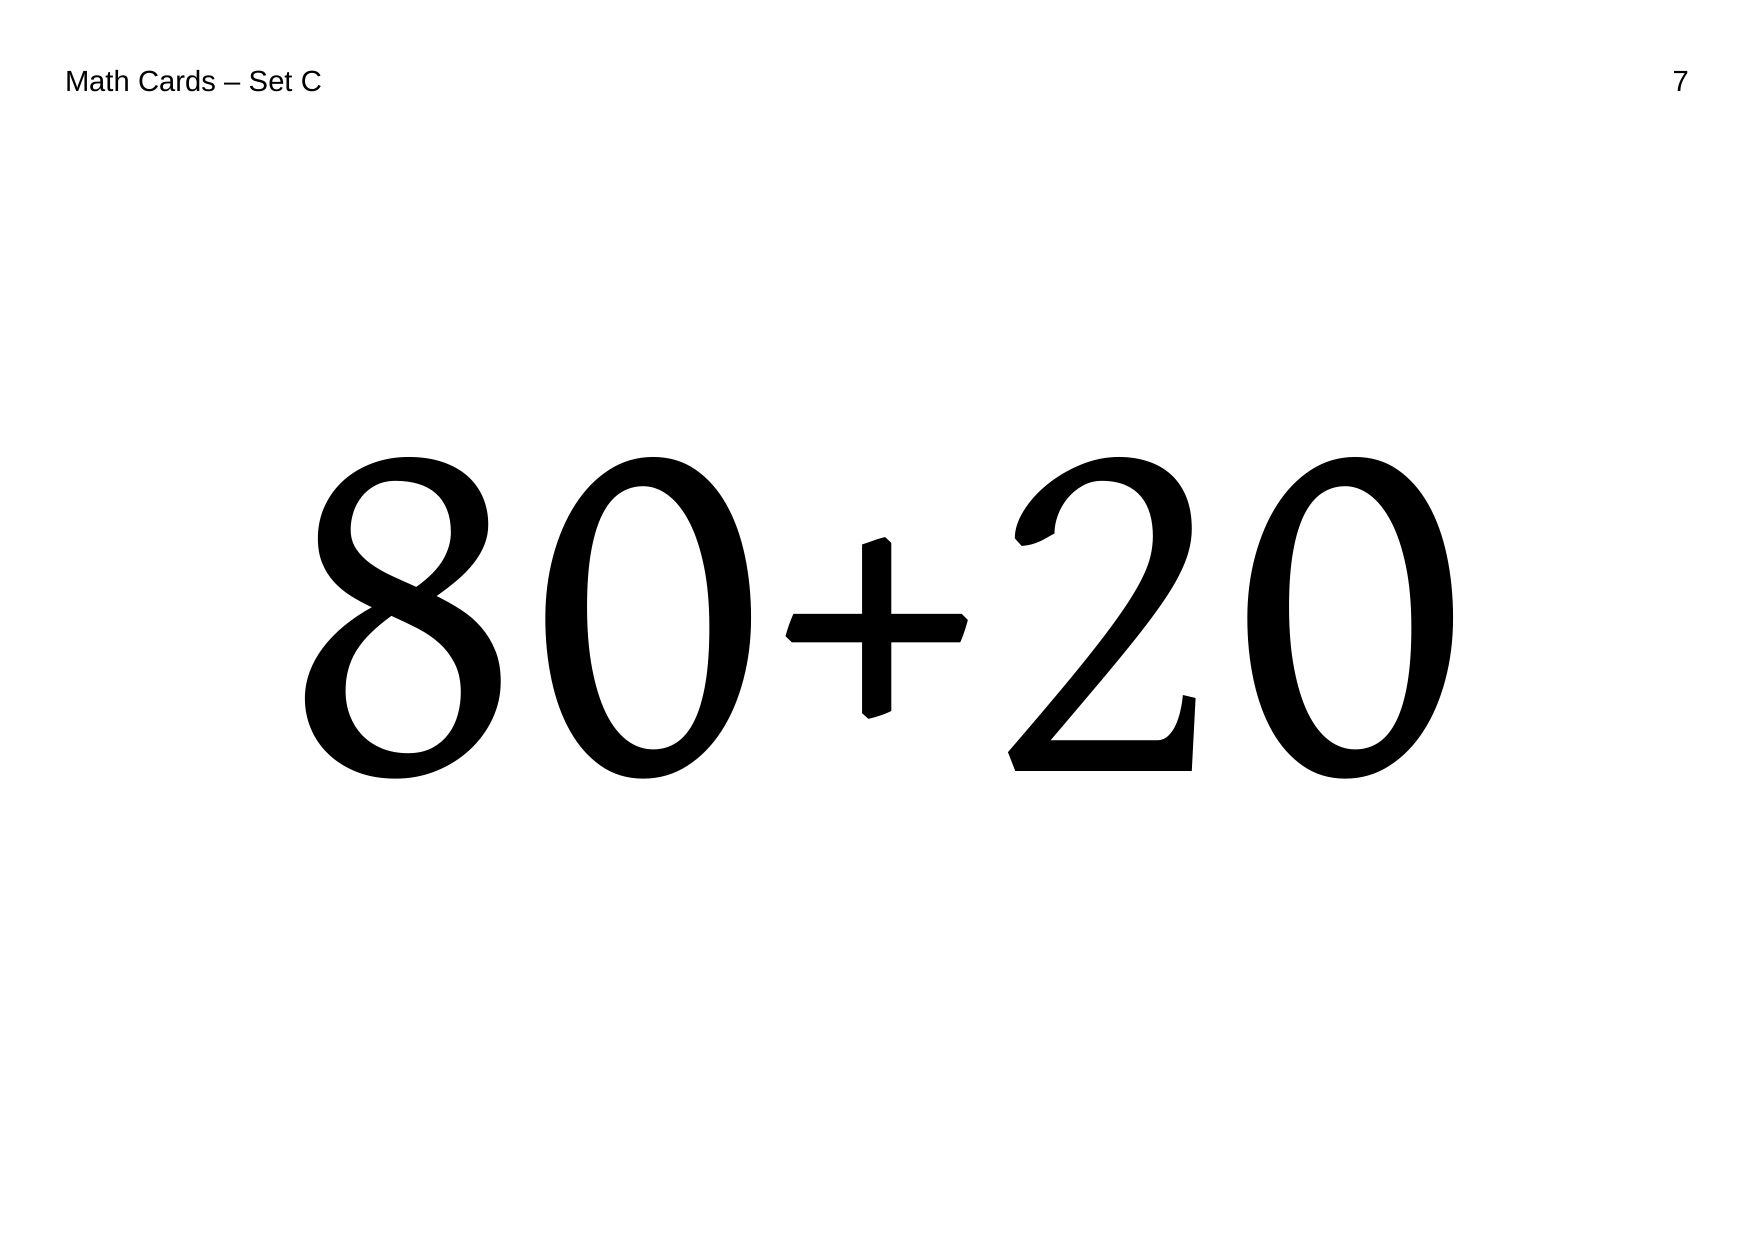

Math Cards – Set C
7
80+20